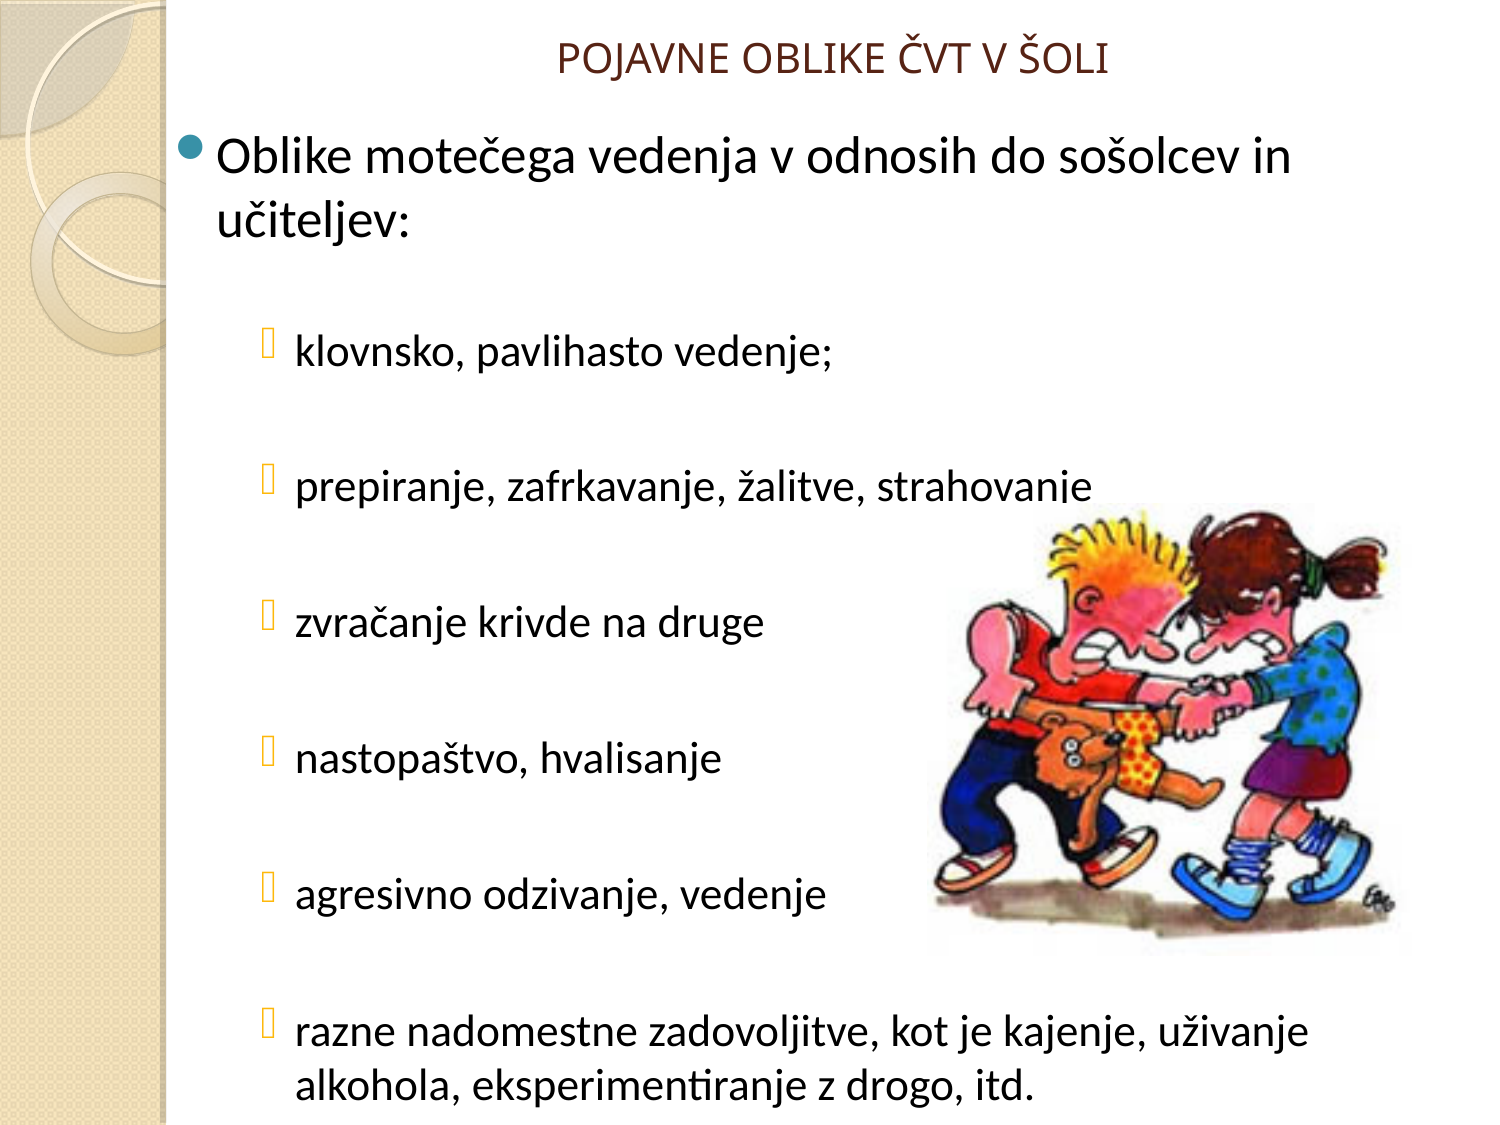

# POJAVNE OBLIKE ČVT V ŠOLI
Oblike motečega vedenja v odnosih do sošolcev in učiteljev:
klovnsko, pavlihasto vedenje;
prepiranje, zafrkavanje, žalitve, strahovanje
zvračanje krivde na druge
nastopaštvo, hvalisanje
agresivno odzivanje, vedenje
razne nadomestne zadovoljitve, kot je kajenje, uživanje alkohola, eksperimentiranje z drogo, itd.